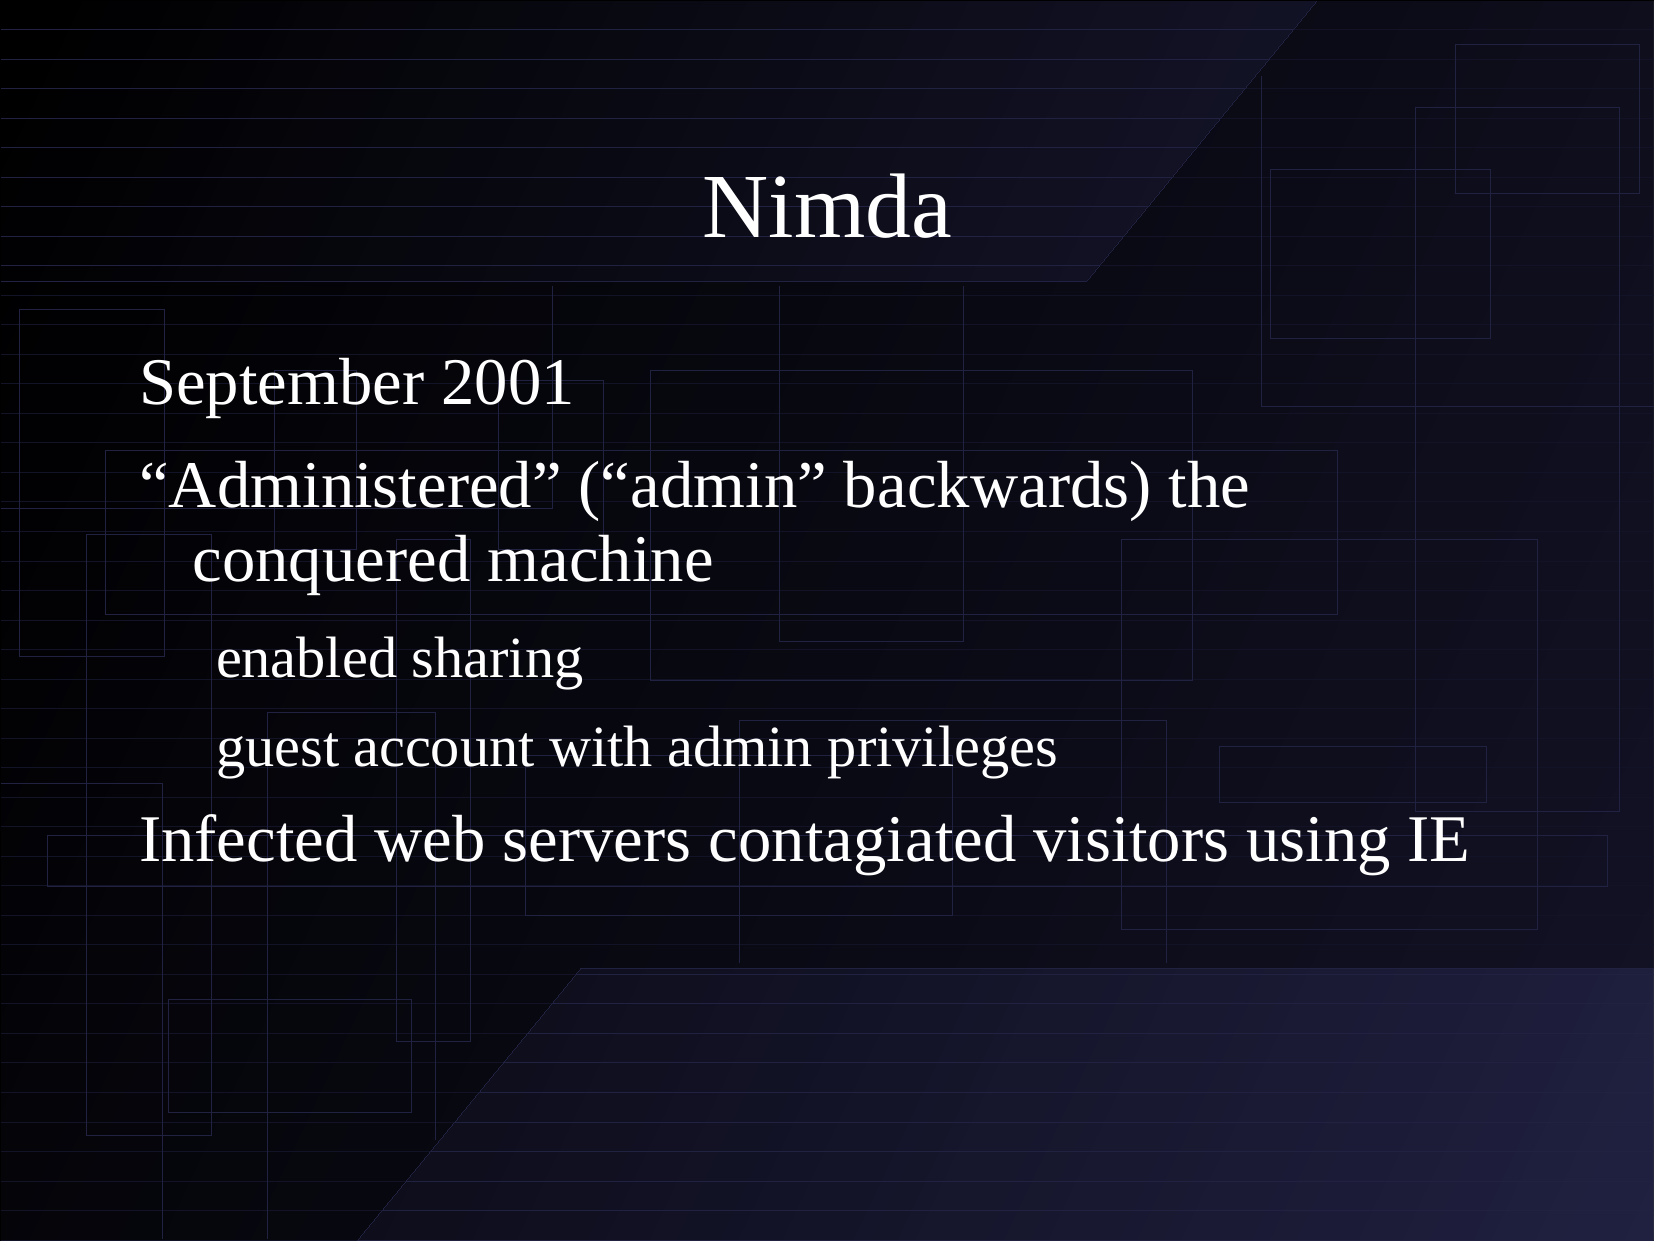

# Nimda
September 2001
“Administered” (“admin” backwards) the conquered machine
enabled sharing
guest account with admin privileges
Infected web servers contagiated visitors using IE